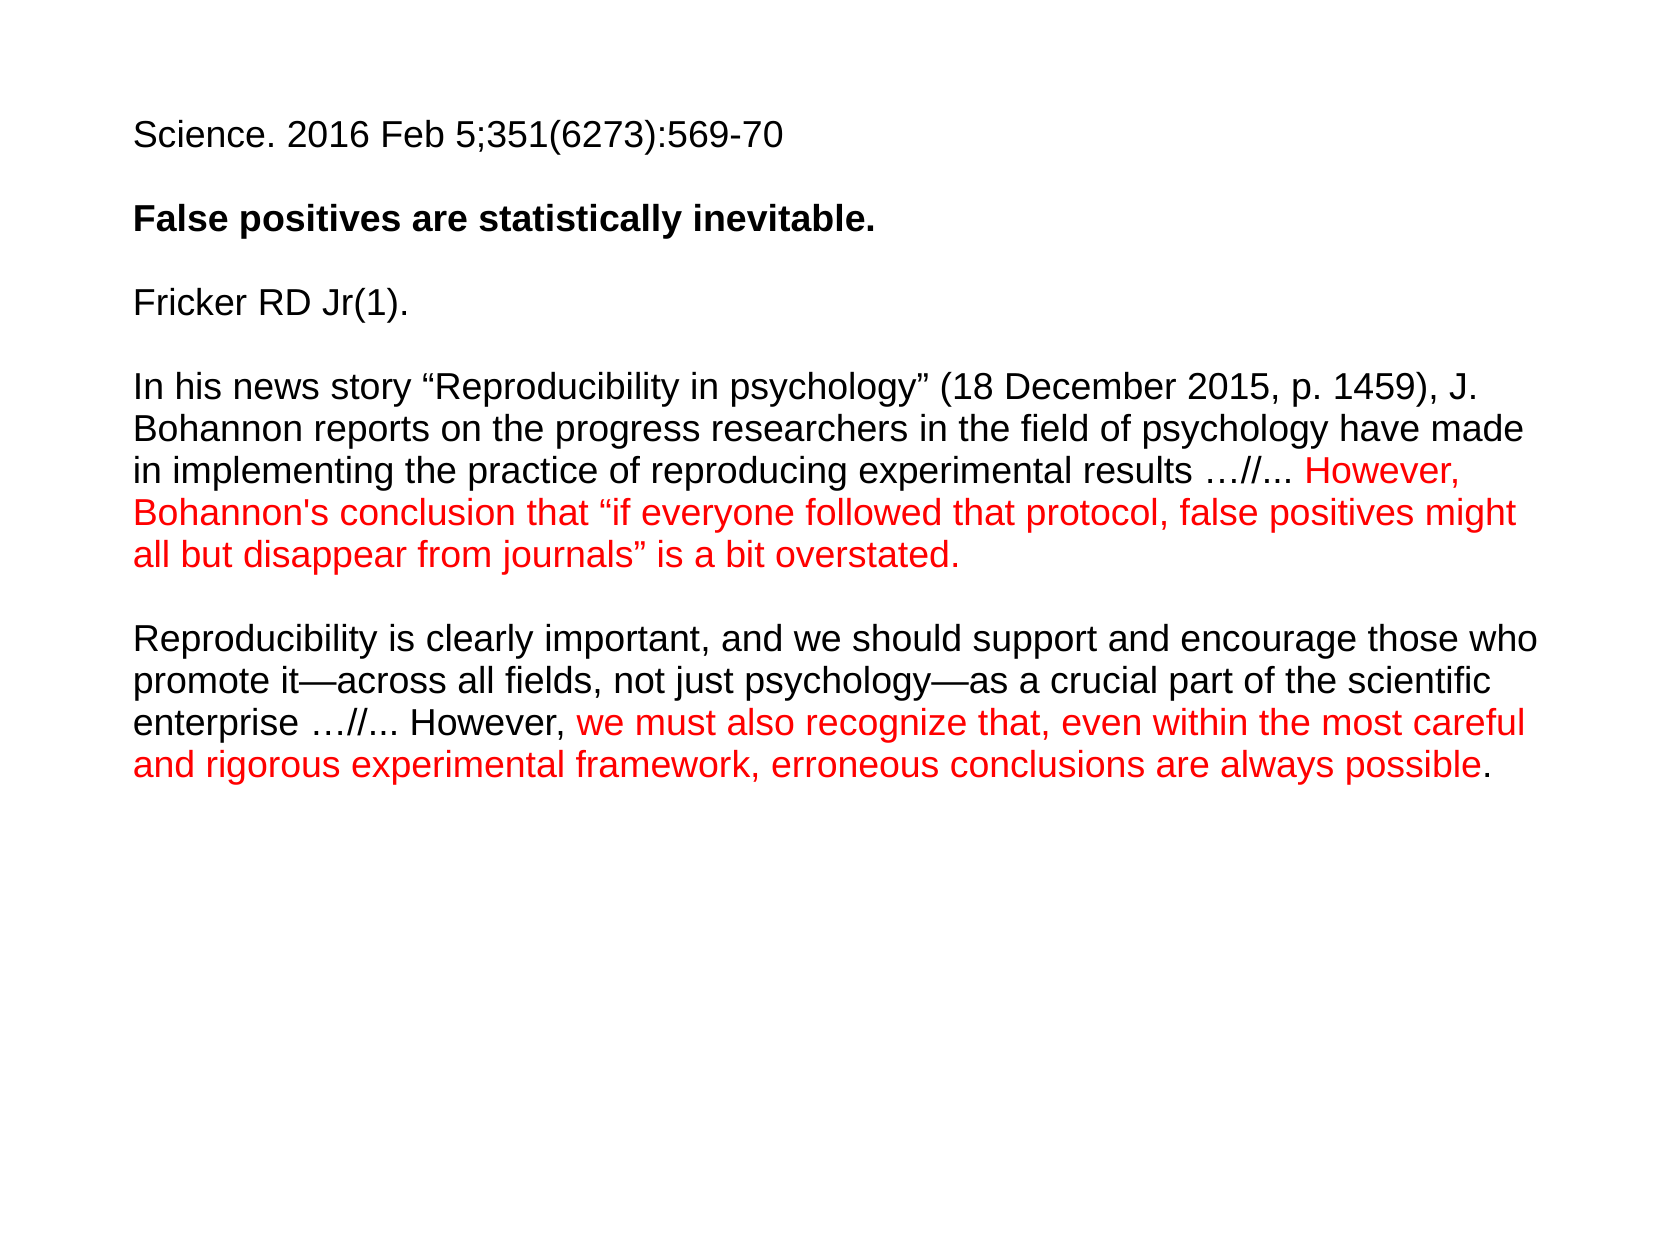

Science. 2016 Feb 5;351(6273):569-70
False positives are statistically inevitable.
Fricker RD Jr(1).
In his news story “Reproducibility in psychology” (18 December 2015, p. 1459), J. Bohannon reports on the progress researchers in the field of psychology have made in implementing the practice of reproducing experimental results …//... However, Bohannon's conclusion that “if everyone followed that protocol, false positives might all but disappear from journals” is a bit overstated.
Reproducibility is clearly important, and we should support and encourage those who promote it—across all fields, not just psychology—as a crucial part of the scientific enterprise …//... However, we must also recognize that, even within the most careful and rigorous experimental framework, erroneous conclusions are always possible.